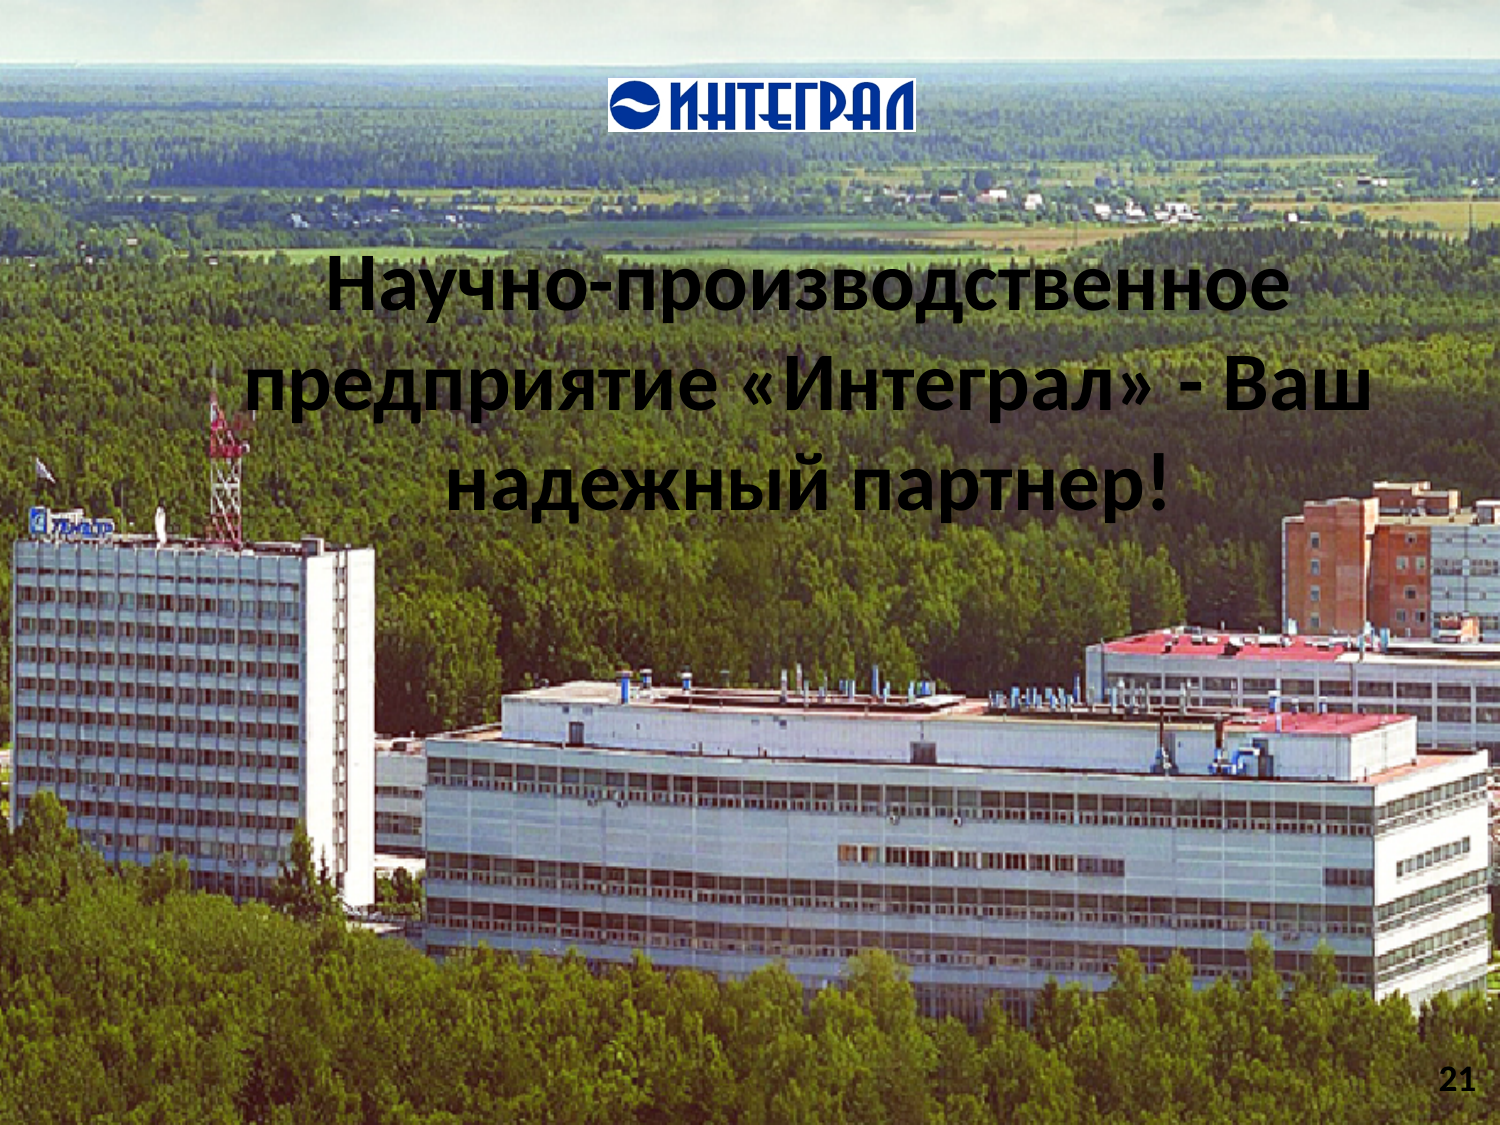

Научно-производственное предприятие «Интеграл» - Ваш надежный партнер!
21